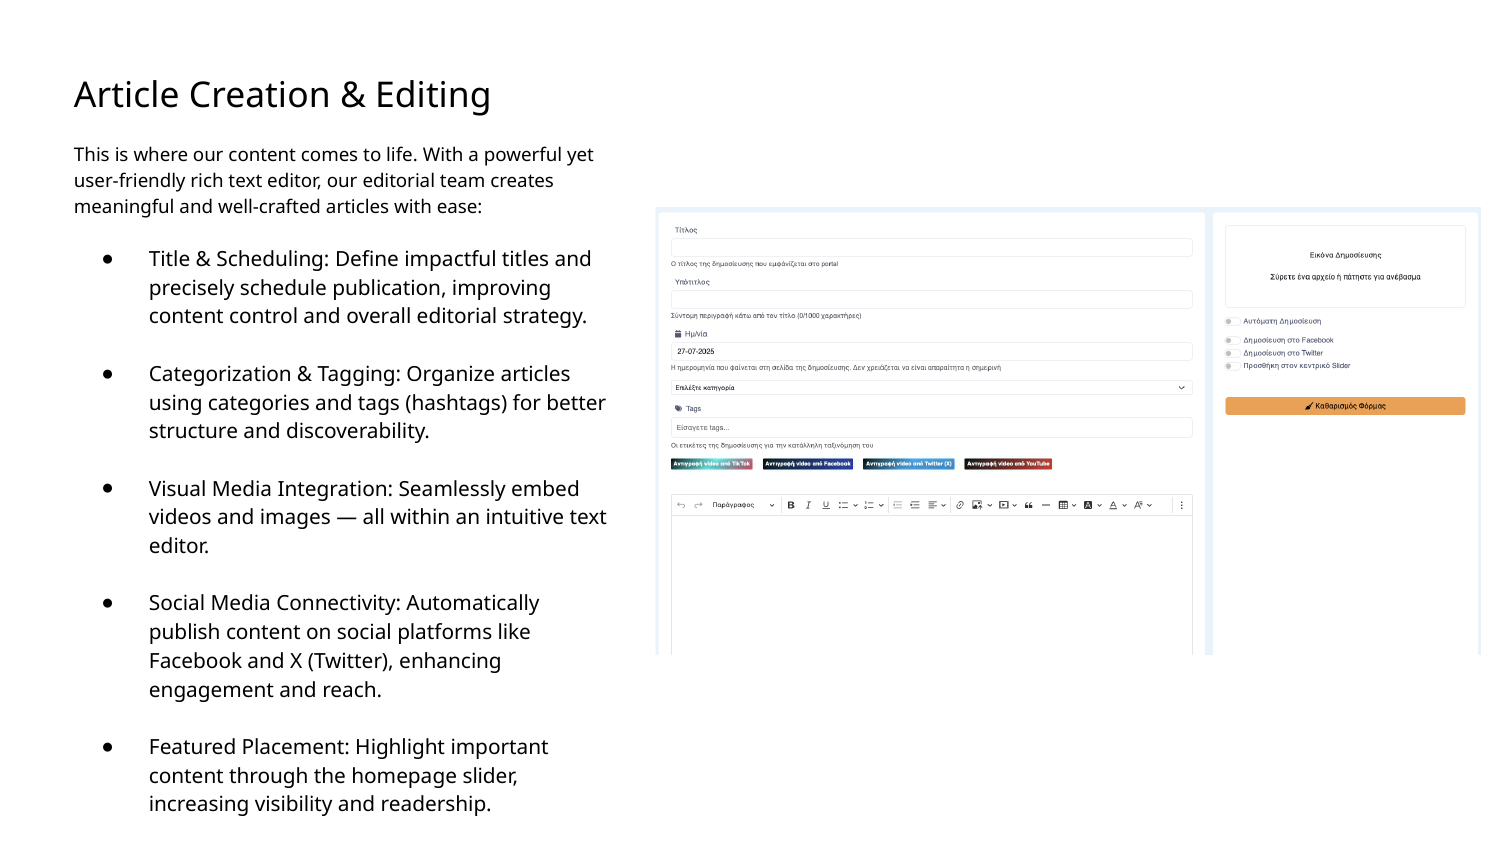

Article Creation & Editing
This is where our content comes to life. With a powerful yet user-friendly rich text editor, our editorial team creates meaningful and well-crafted articles with ease:
Title & Scheduling: Define impactful titles and precisely schedule publication, improving content control and overall editorial strategy.
Categorization & Tagging: Organize articles using categories and tags (hashtags) for better structure and discoverability.
Visual Media Integration: Seamlessly embed videos and images — all within an intuitive text editor.
Social Media Connectivity: Automatically publish content on social platforms like Facebook and X (Twitter), enhancing engagement and reach.
Featured Placement: Highlight important content through the homepage slider, increasing visibility and readership.